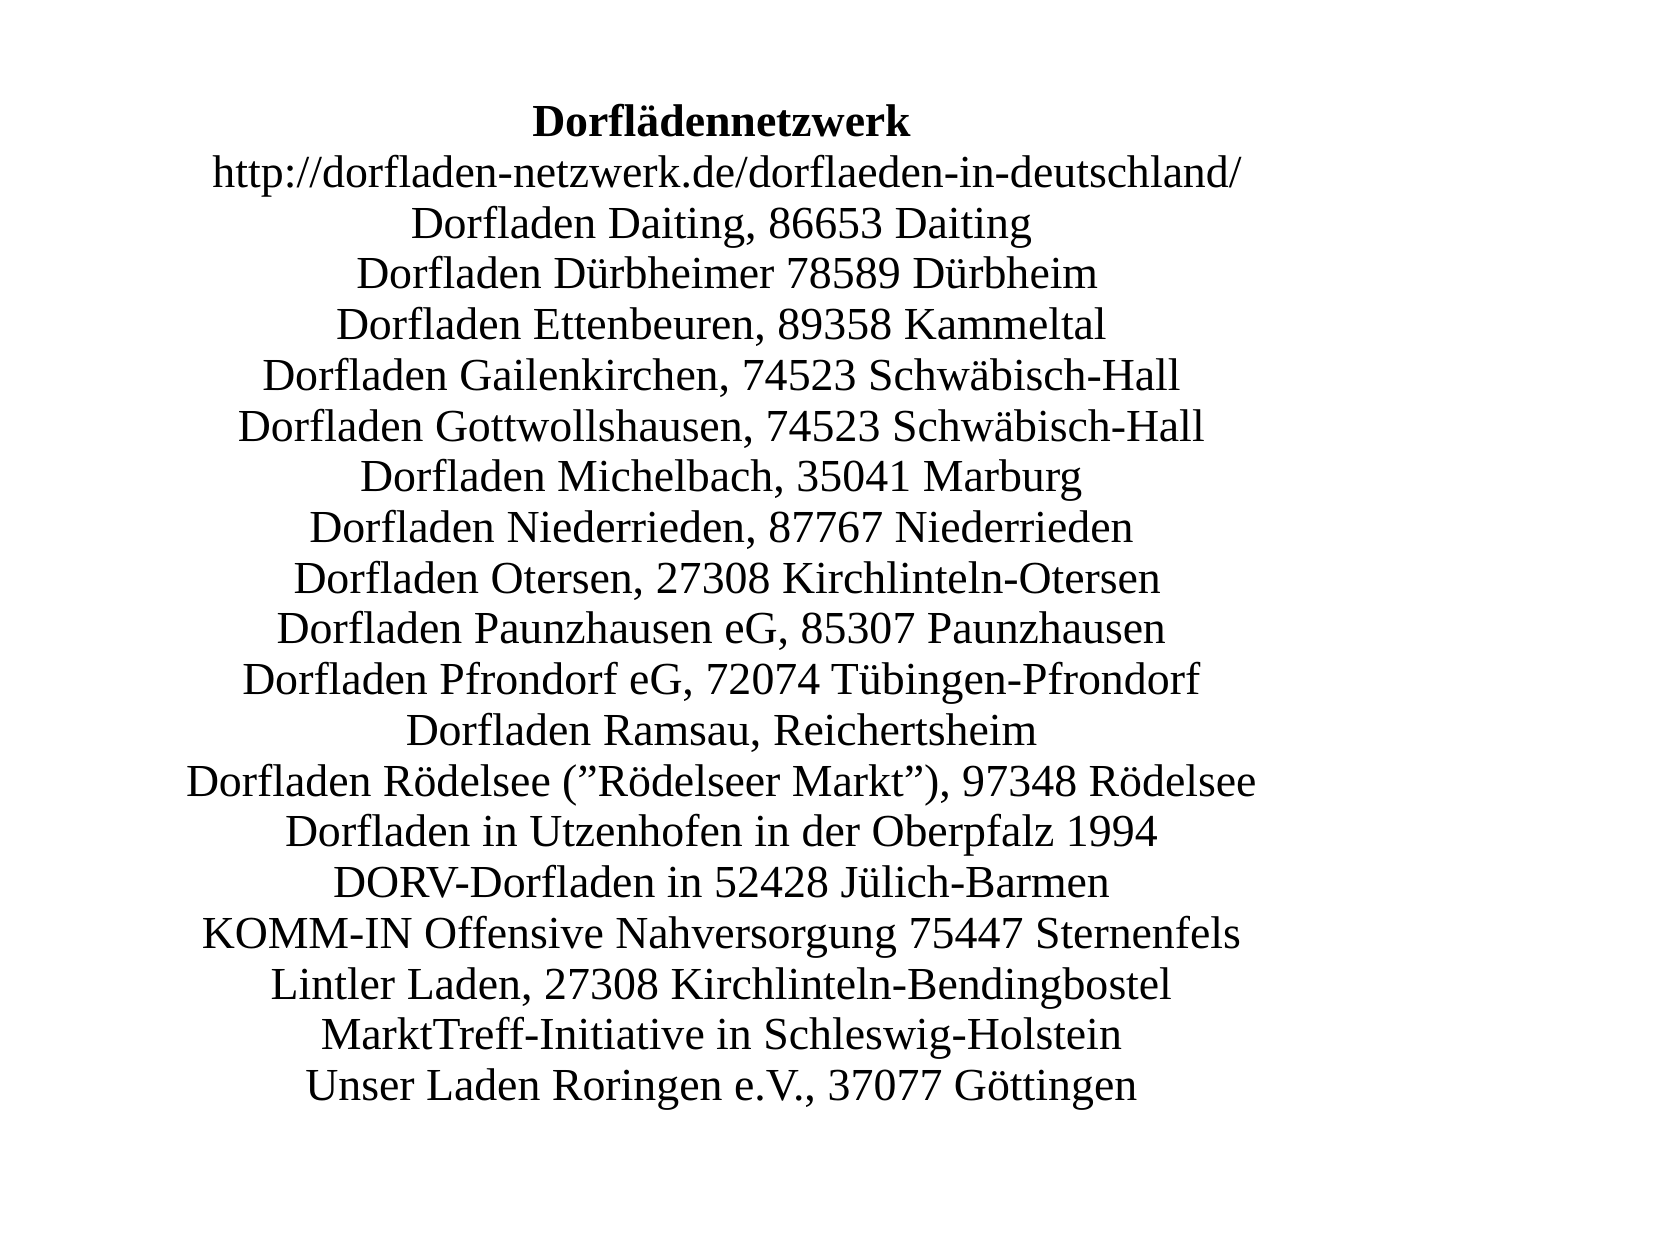

Dorflädennetzwerk
http://dorfladen-netzwerk.de/dorflaeden-in-deutschland/
Dorfladen Daiting, 86653 Daiting
Dorfladen Dürbheimer 78589 Dürbheim
Dorfladen Ettenbeuren, 89358 Kammeltal
Dorfladen Gailenkirchen, 74523 Schwäbisch-Hall
Dorfladen Gottwollshausen, 74523 Schwäbisch-Hall
Dorfladen Michelbach, 35041 Marburg
Dorfladen Niederrieden, 87767 Niederrieden
Dorfladen Otersen, 27308 Kirchlinteln-Otersen
Dorfladen Paunzhausen eG, 85307 Paunzhausen
Dorfladen Pfrondorf eG, 72074 Tübingen-Pfrondorf
Dorfladen Ramsau, Reichertsheim
Dorfladen Rödelsee (”Rödelseer Markt”), 97348 Rödelsee
Dorfladen in Utzenhofen in der Oberpfalz 1994
DORV-Dorfladen in 52428 Jülich-Barmen
KOMM-IN Offensive Nahversorgung 75447 Sternenfels
Lintler Laden, 27308 Kirchlinteln-Bendingbostel
MarktTreff-Initiative in Schleswig-Holstein
Unser Laden Roringen e.V., 37077 Göttingen